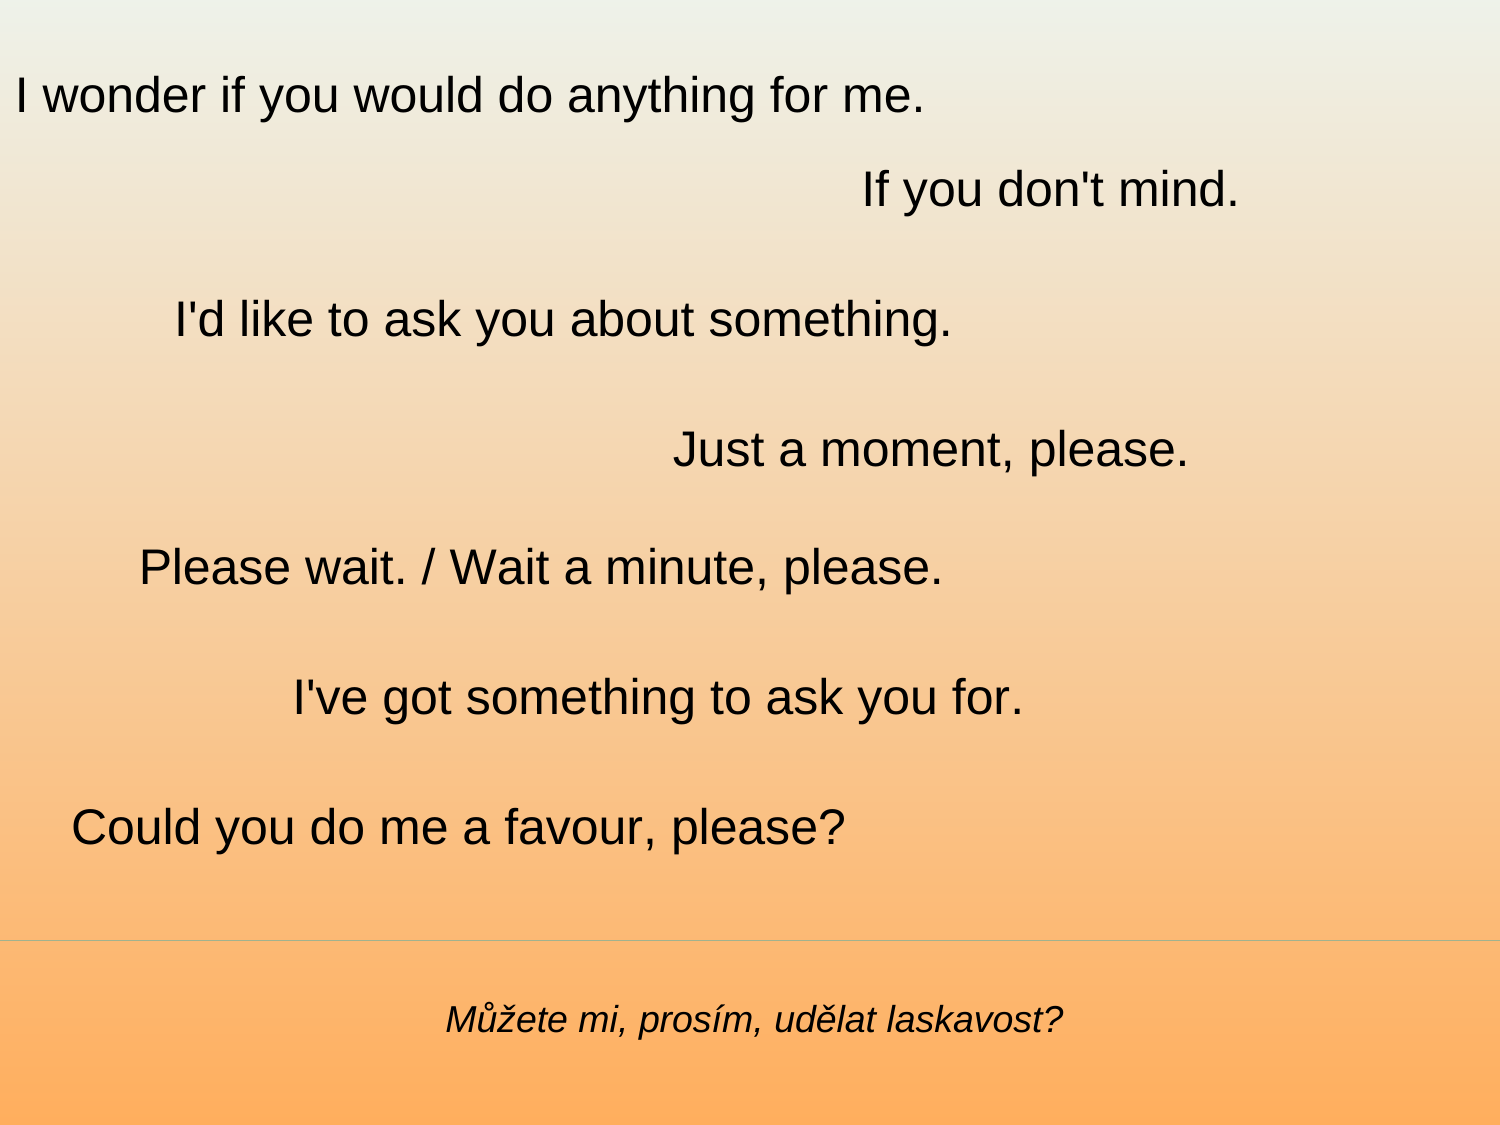

I wonder if you would do anything for me.
If you don't mind.
I'd like to ask you about something.
Just a moment, please.
Please wait. / Wait a minute, please.
I've got something to ask you for.
Could you do me a favour, please?
Můžete mi, prosím, udělat laskavost?